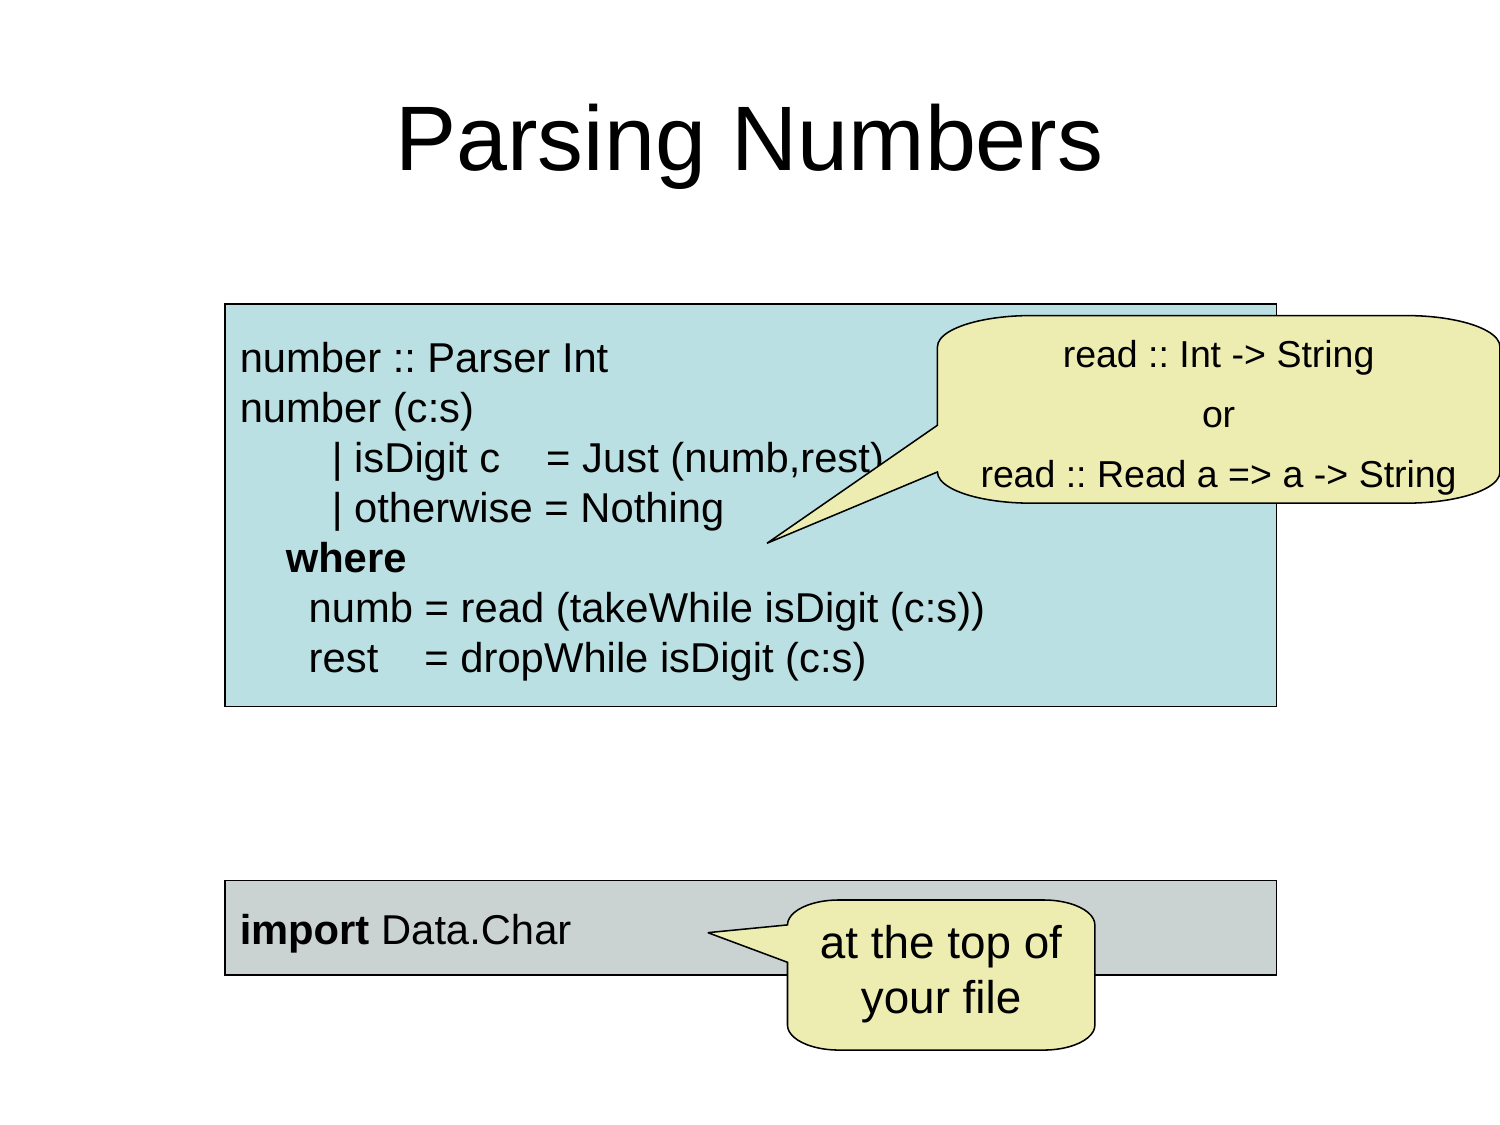

# Parsing Numbers
number :: Parser Int
number (c:s)
 | isDigit c = Just (numb,rest)
 | otherwise = Nothing
 where
 numb = read (takeWhile isDigit (c:s))
 rest = dropWhile isDigit (c:s)
read :: Int -> String
or
read :: Read a => a -> String
import Data.Char
at the top of your file